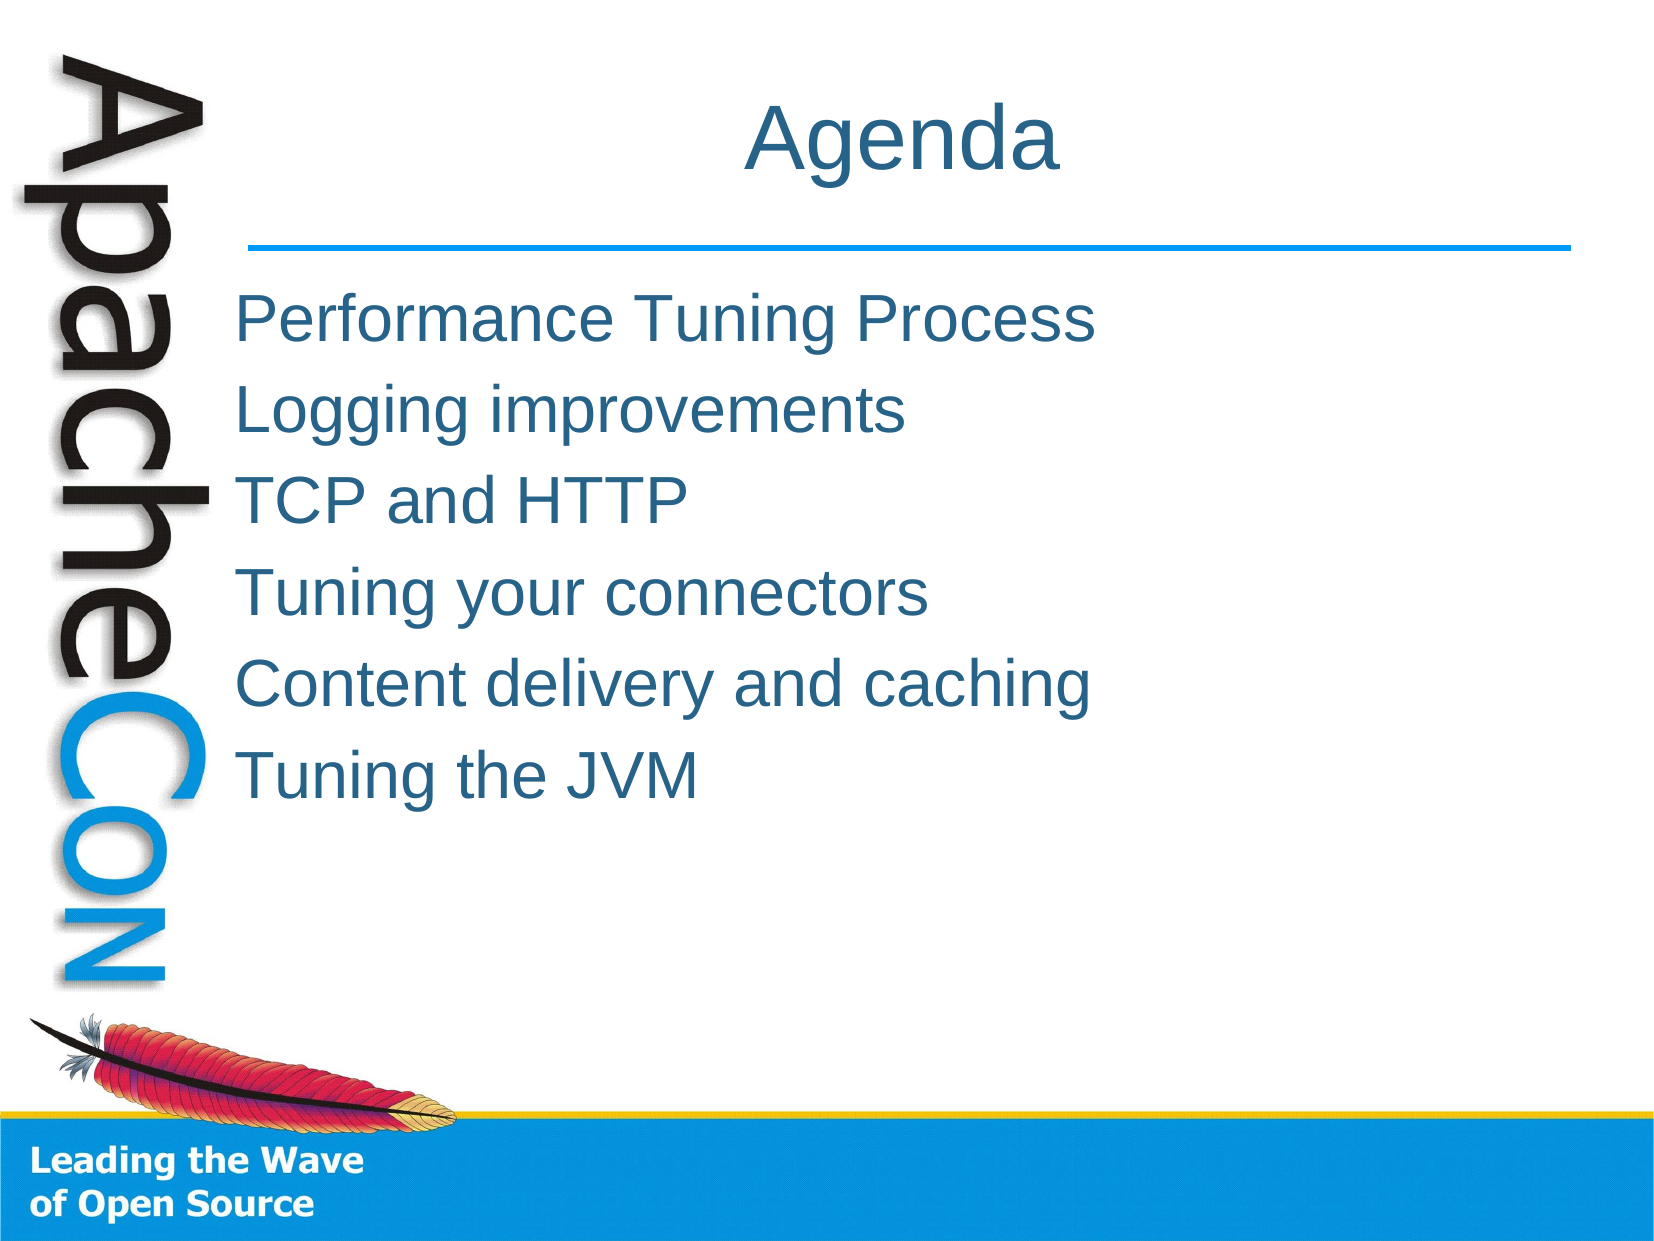

# Agenda
Performance Tuning Process
Logging improvements
TCP and HTTP
Tuning your connectors
Content delivery and caching
Tuning the JVM